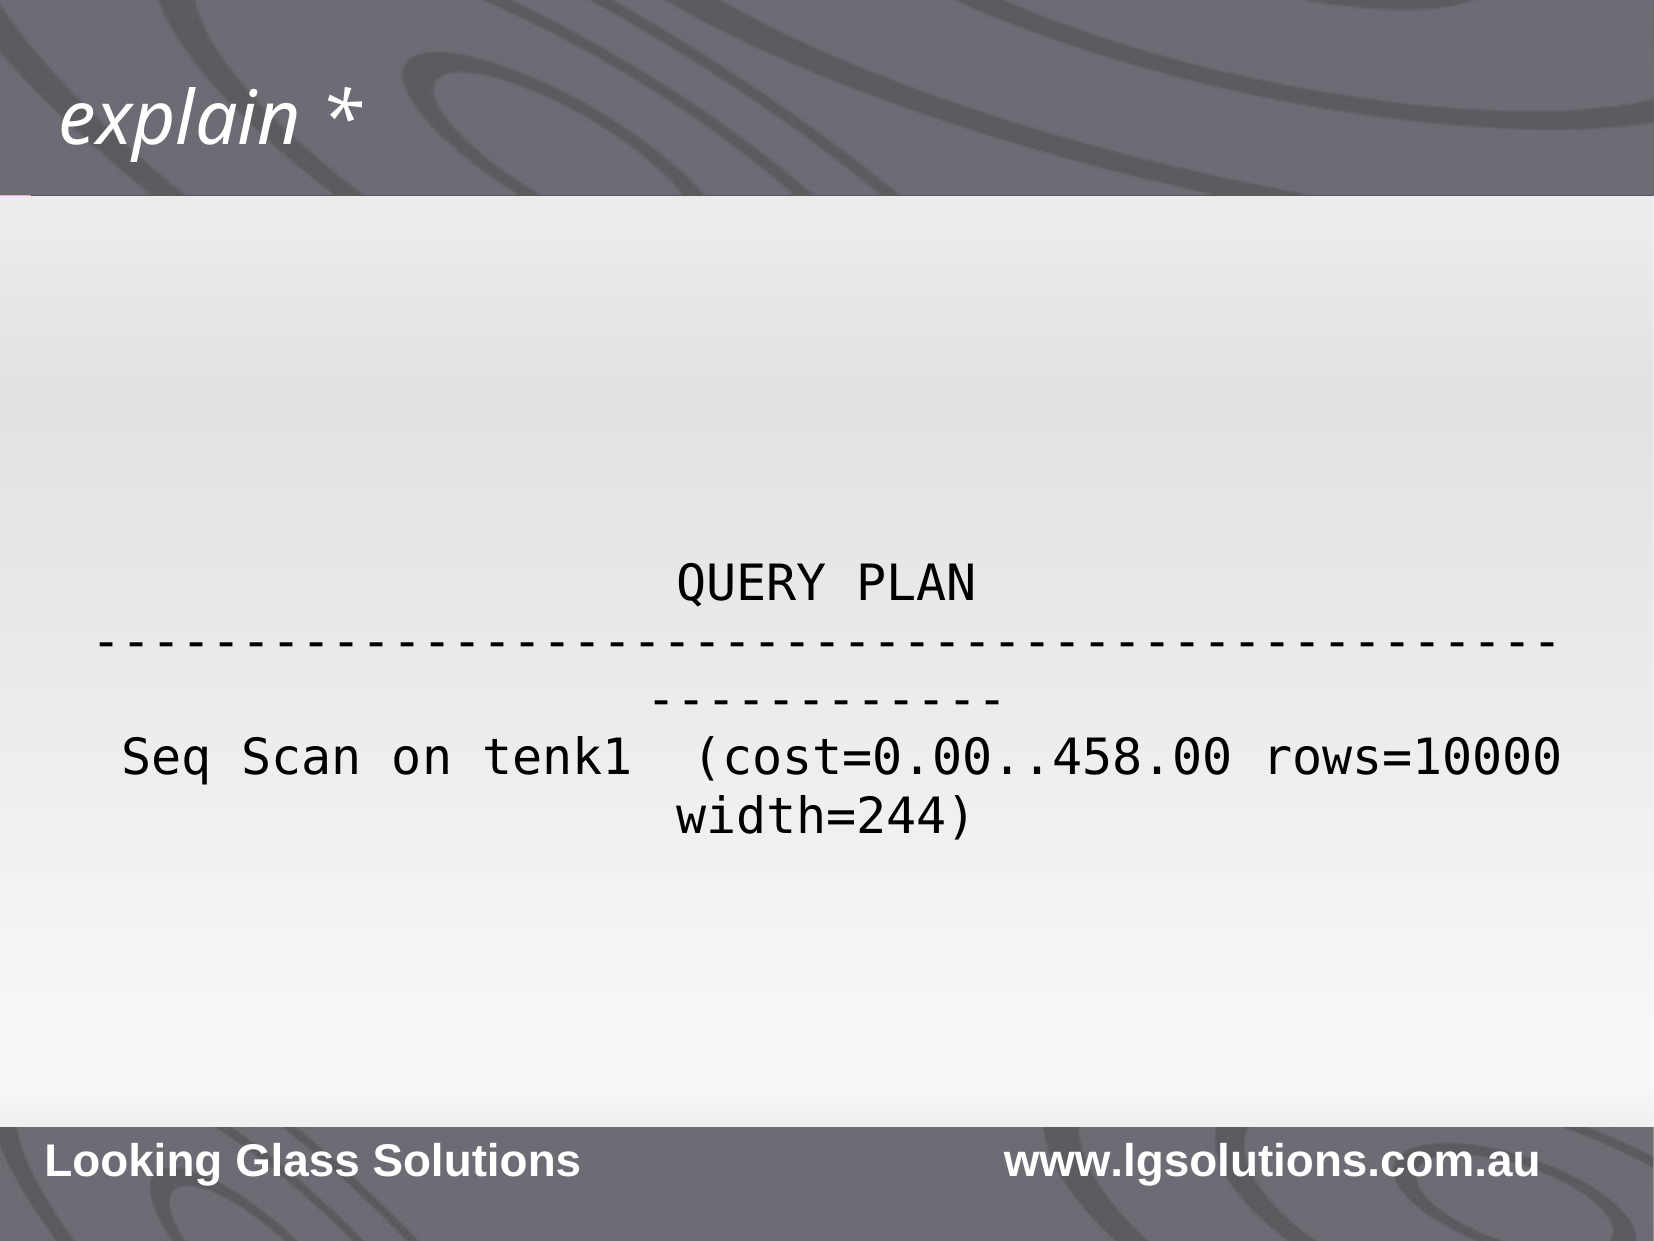

# explain *
QUERY PLAN
-------------------------------------------------------------
 Seq Scan on tenk1 (cost=0.00..458.00 rows=10000 width=244)